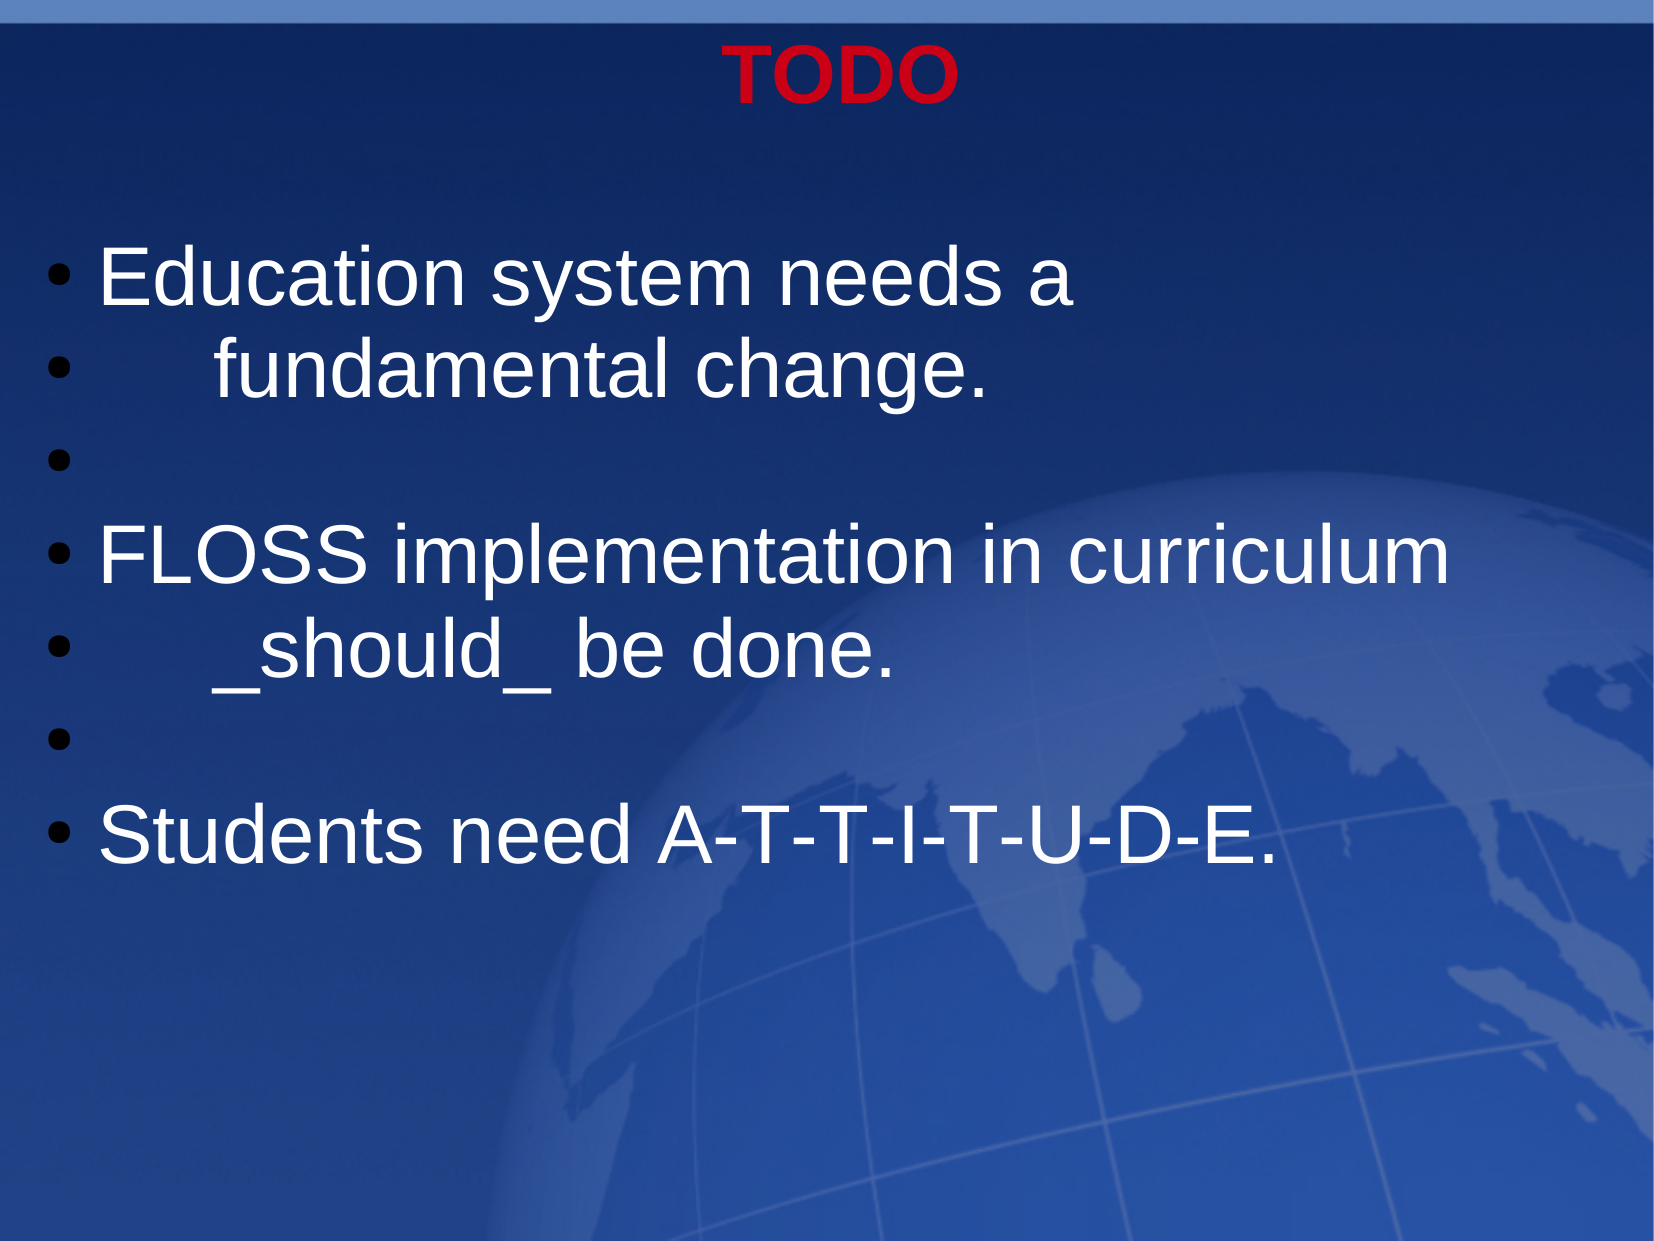

TODO
 Education system needs a
 fundamental change.
 FLOSS implementation in curriculum
 _should_ be done.
 Students need A-T-T-I-T-U-D-E.